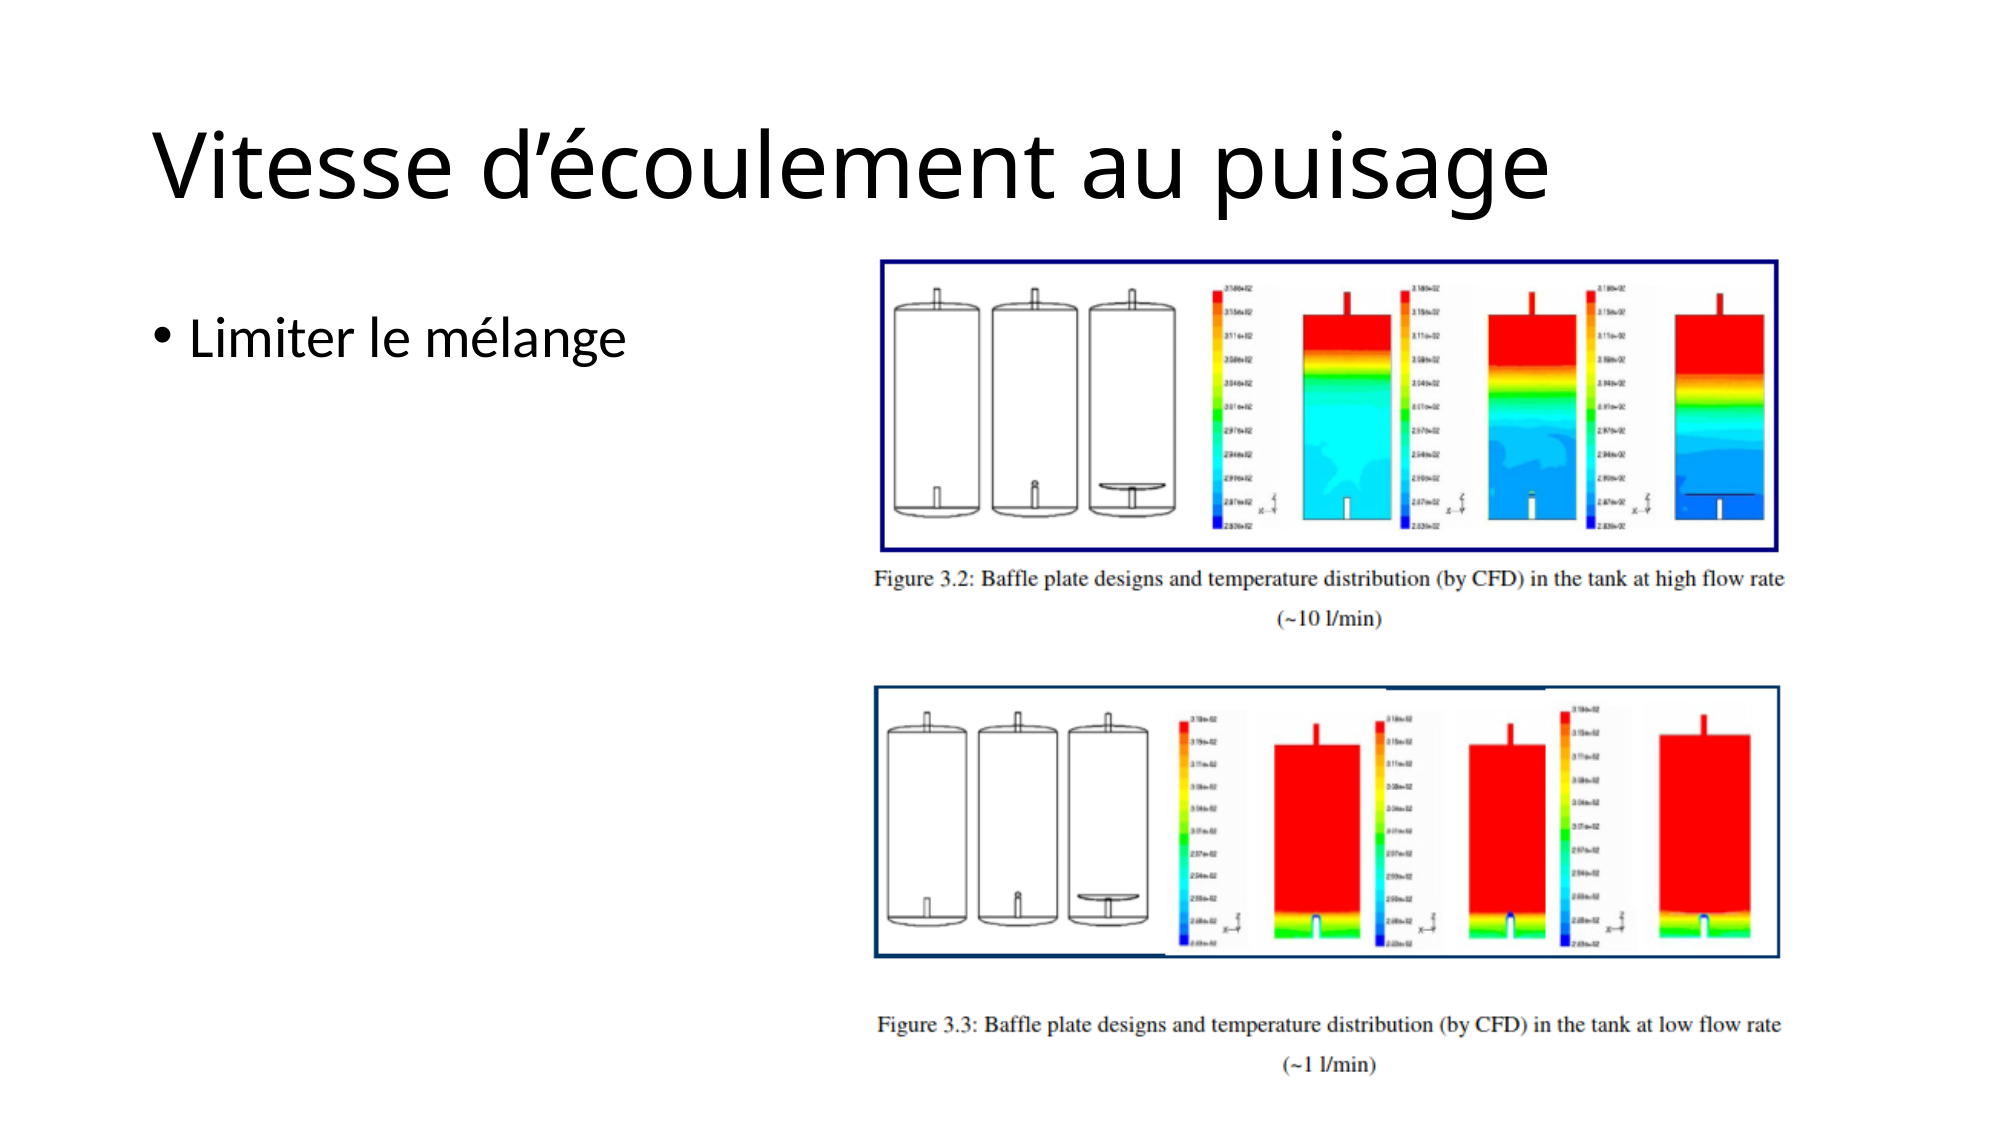

# Vitesse d’écoulement au puisage
Limiter le mélange